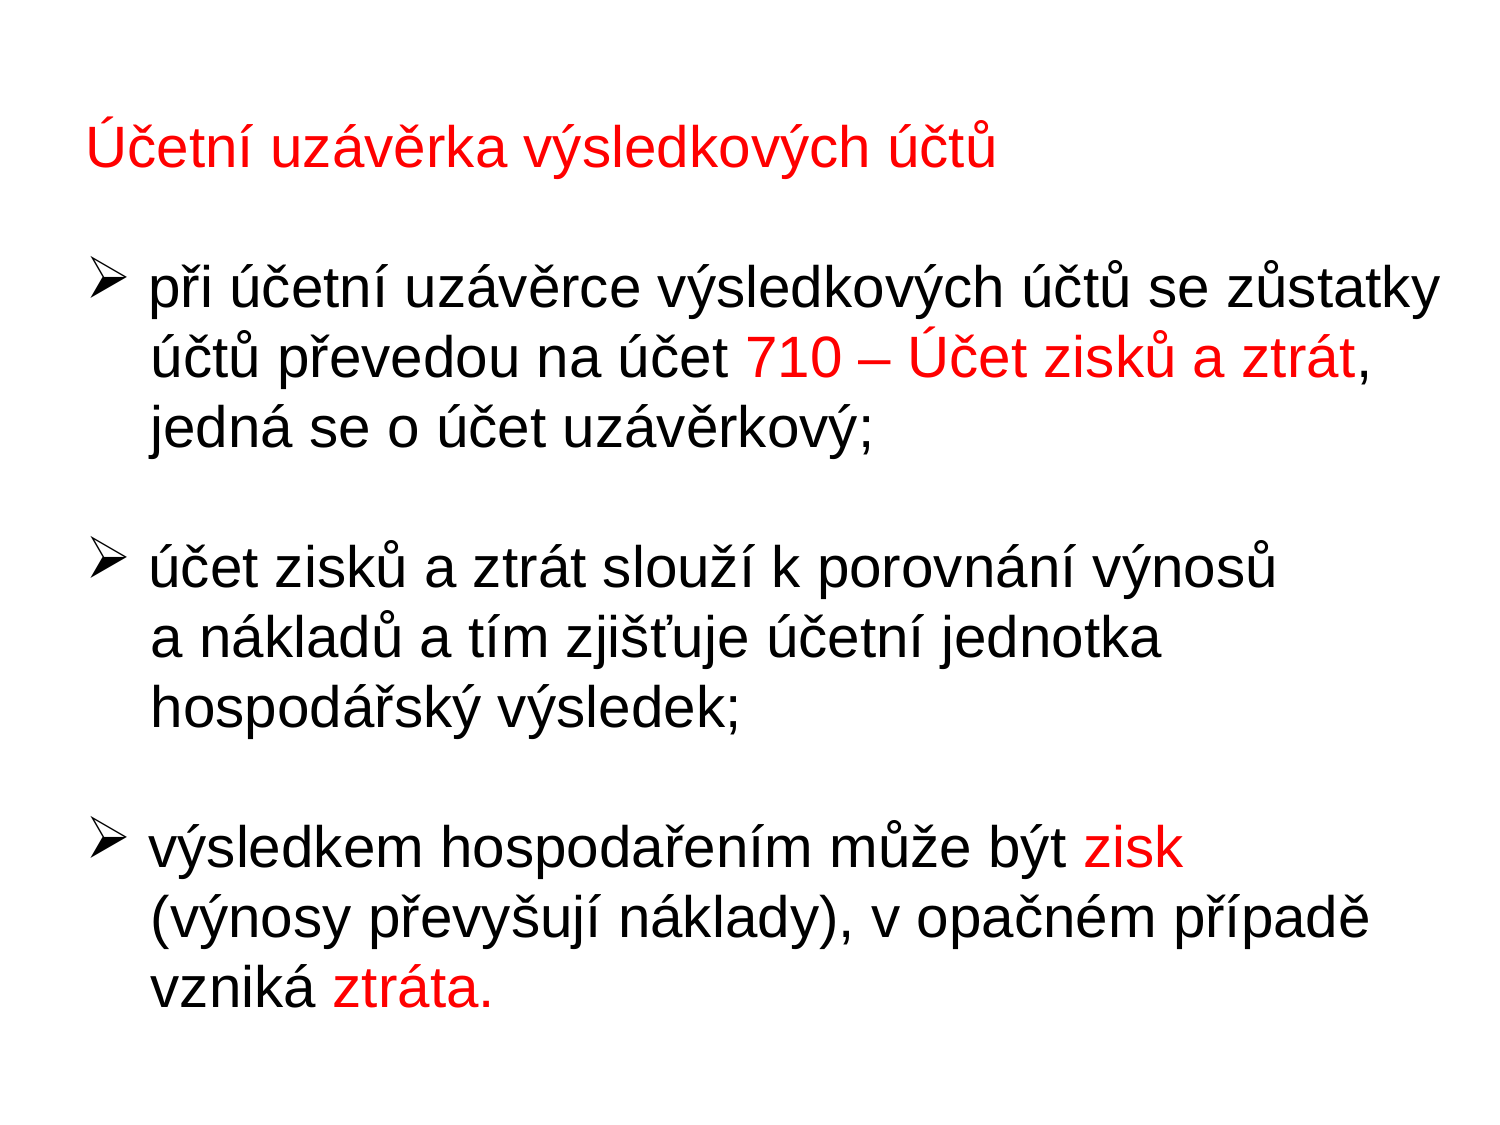

Účetní uzávěrka výsledkových účtů
 při účetní uzávěrce výsledkových účtů se zůstatky
 účtů převedou na účet 710 – Účet zisků a ztrát,
 jedná se o účet uzávěrkový;
 účet zisků a ztrát slouží k porovnání výnosů
 a nákladů a tím zjišťuje účetní jednotka
 hospodářský výsledek;
 výsledkem hospodařením může být zisk
 (výnosy převyšují náklady), v opačném případě
 vzniká ztráta.